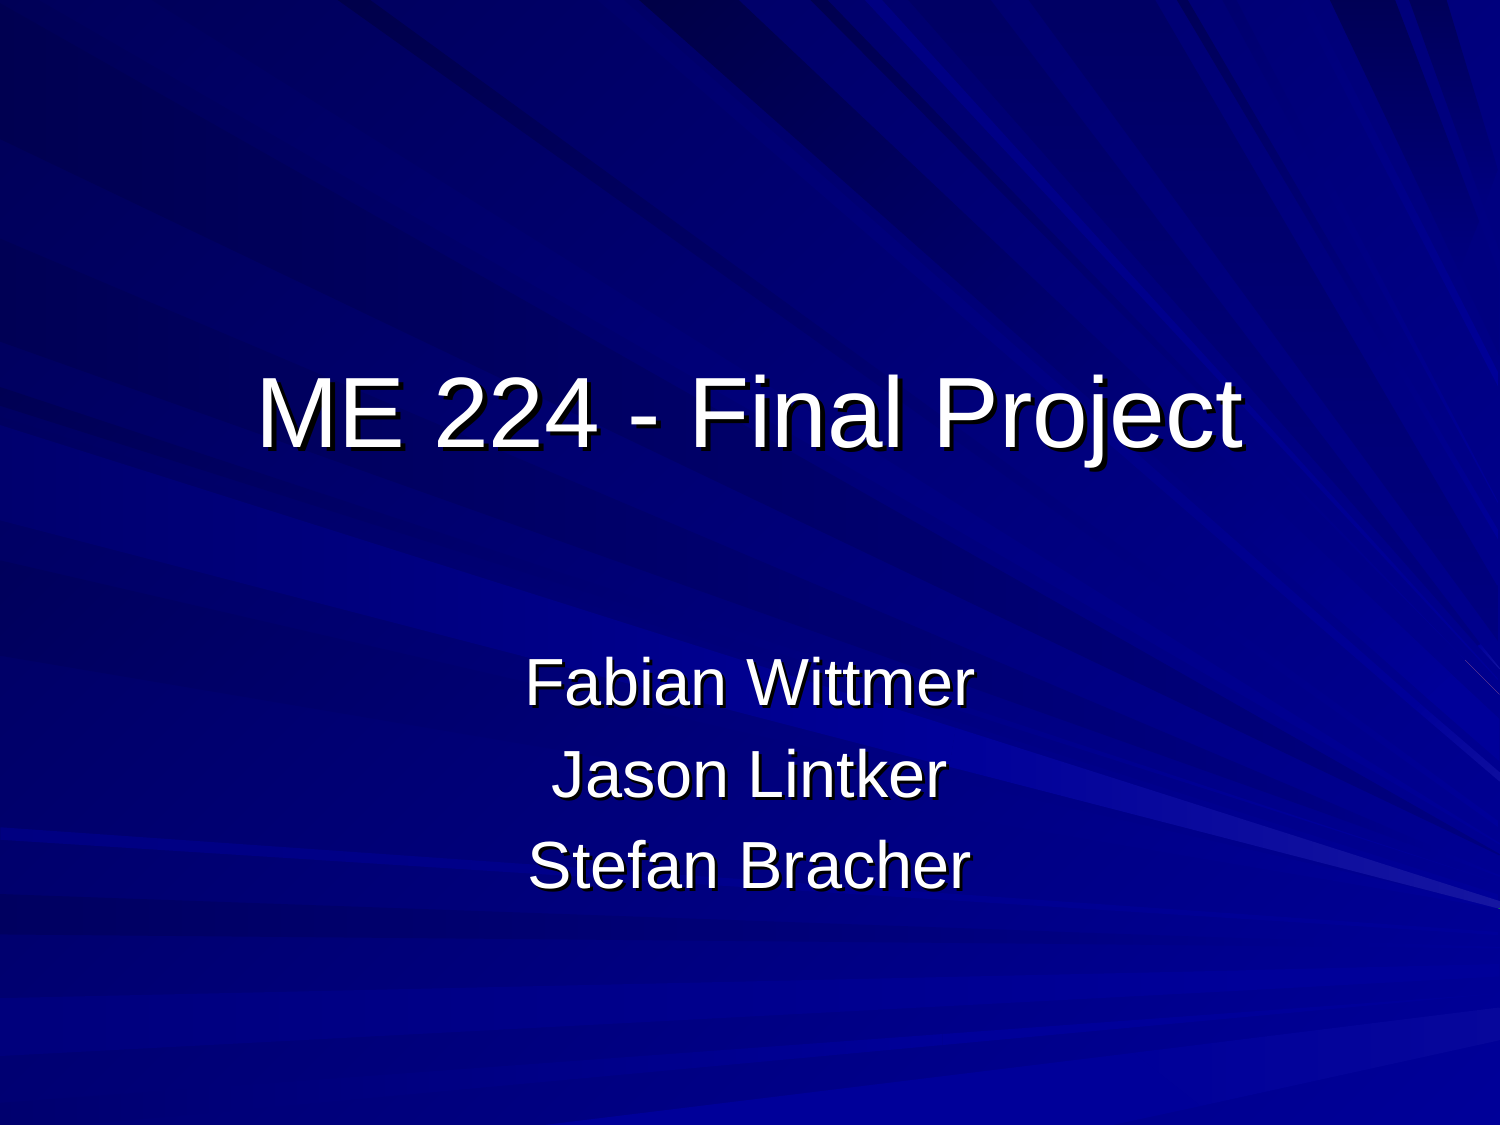

# ME 224 - Final Project
Fabian Wittmer
Jason Lintker
Stefan Bracher